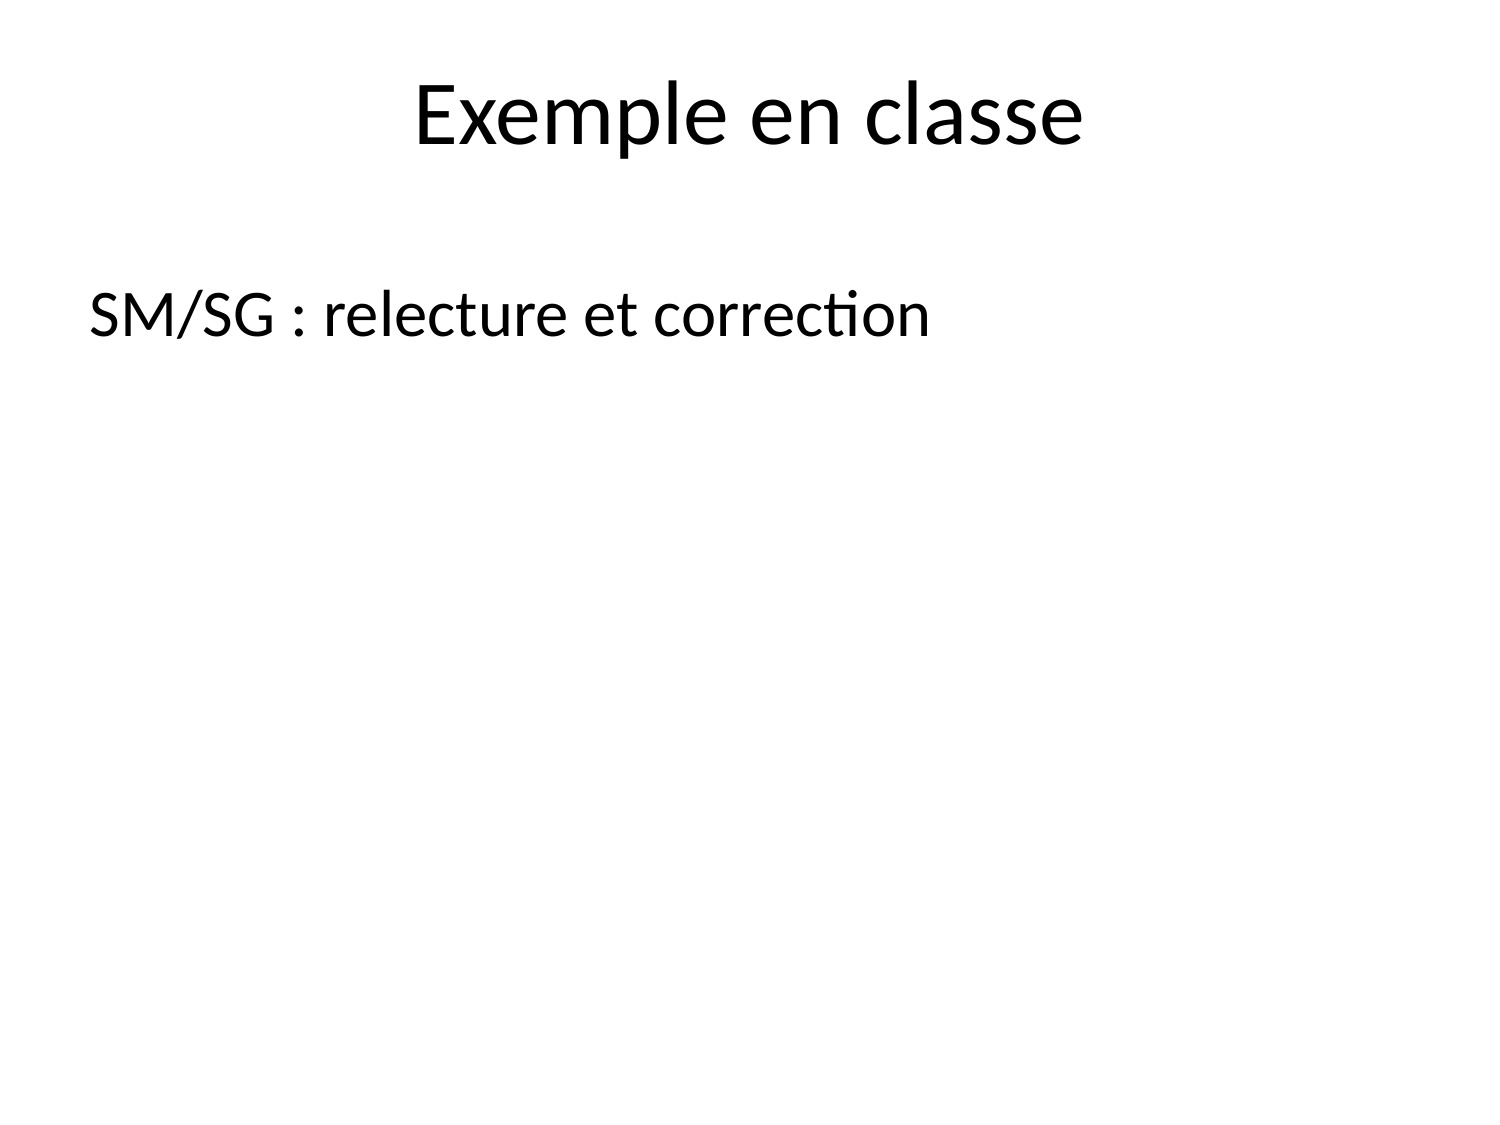

# Exemple en classe
SM/SG : relecture et correction